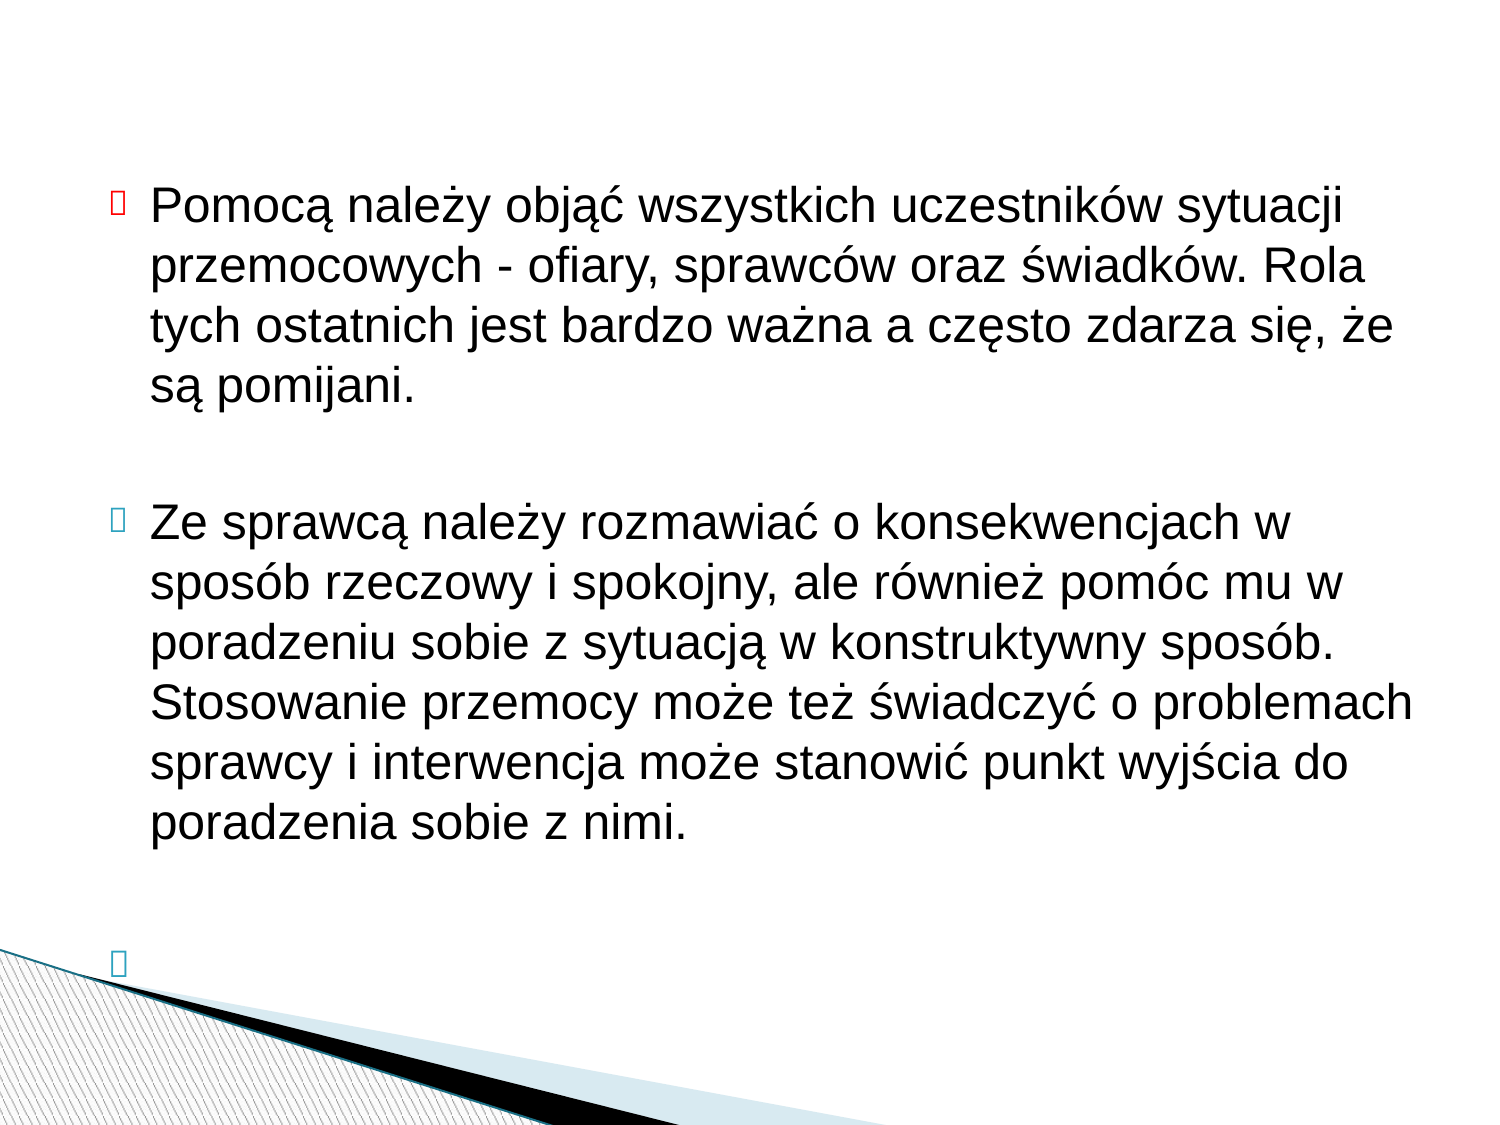

# Pomocą należy objąć wszystkich uczestników sytuacji przemocowych - ofiary, sprawców oraz świadków. Rola tych ostatnich jest bardzo ważna a często zdarza się, że są pomijani.
Ze sprawcą należy rozmawiać o konsekwencjach w sposób rzeczowy i spokojny, ale również pomóc mu w poradzeniu sobie z sytuacją w konstruktywny sposób. Stosowanie przemocy może też świadczyć o problemach sprawcy i interwencja może stanowić punkt wyjścia do poradzenia sobie z nimi.